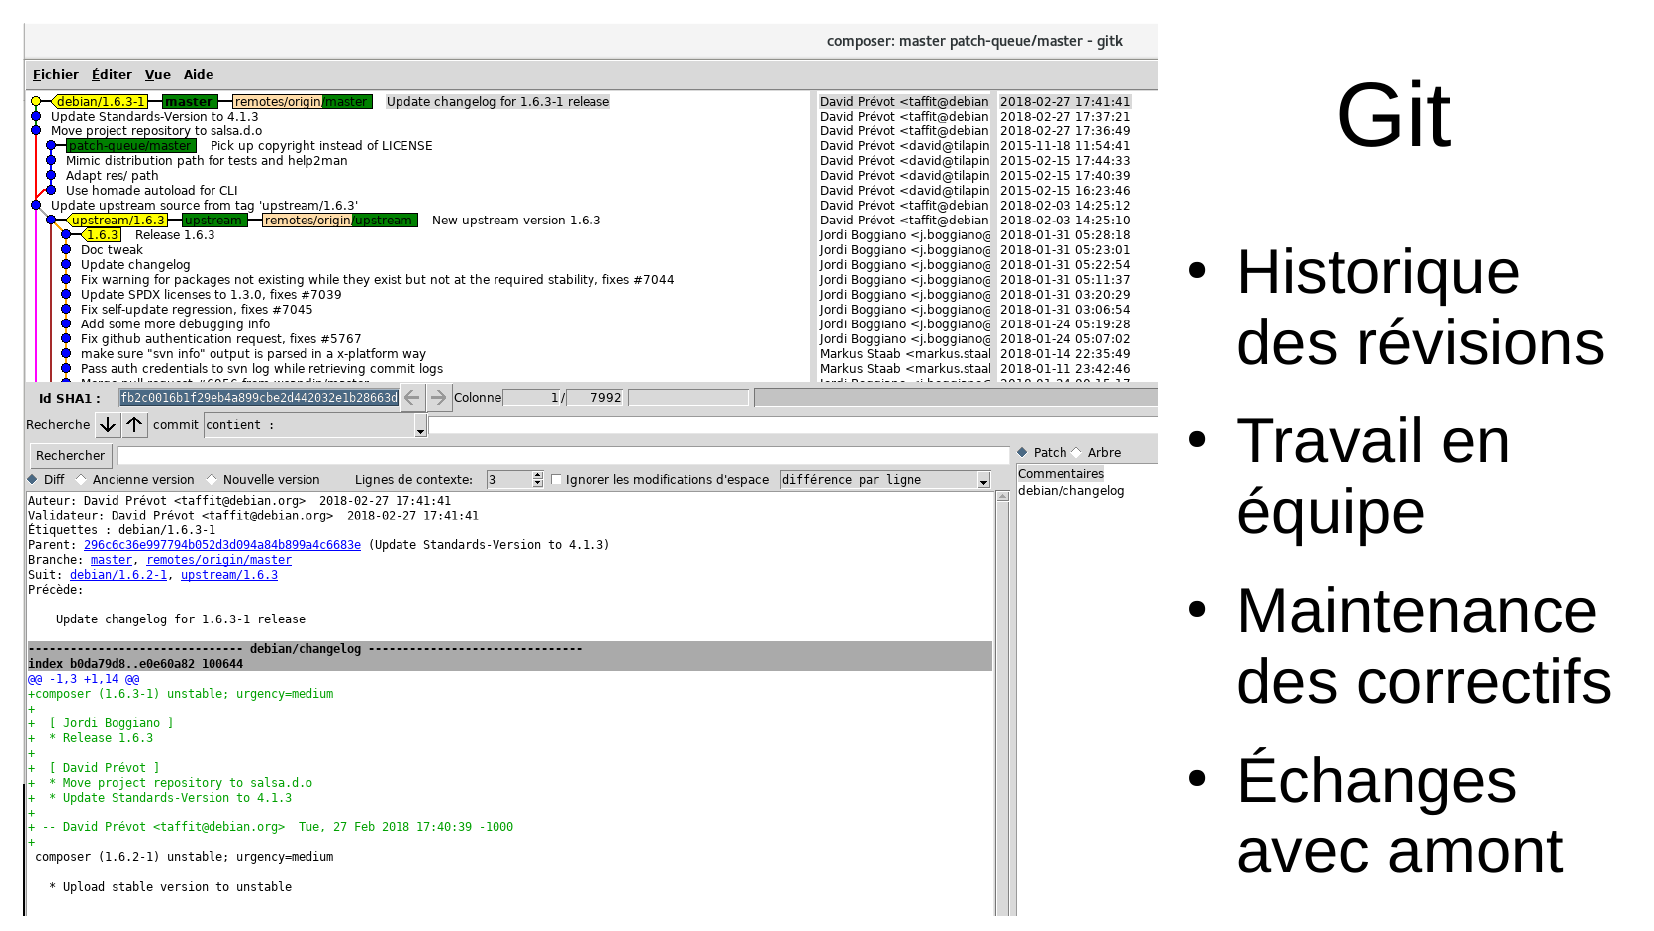

# Git
Historique des révisions
Travail en équipe
Maintenance des correctifs
Échanges avec amont